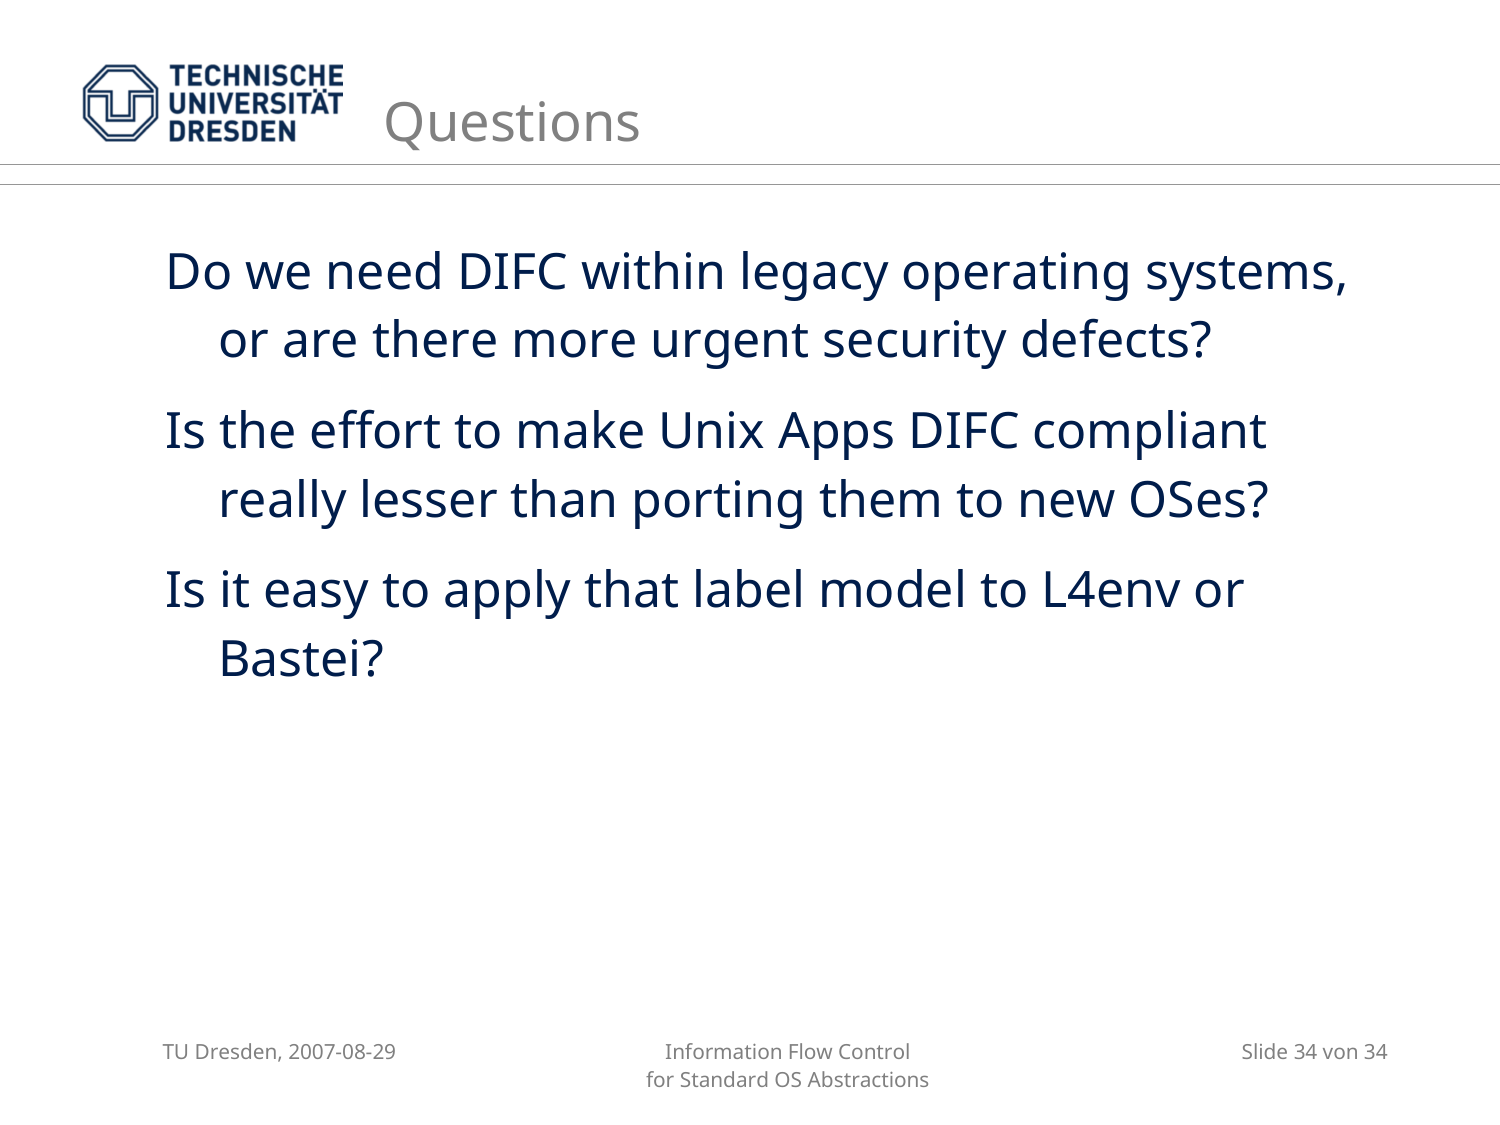

# Questions
Do we need DIFC within legacy operating systems, or are there more urgent security defects?
Is the effort to make Unix Apps DIFC compliant really lesser than porting them to new OSes?
Is it easy to apply that label model to L4env or Bastei?
Presentation Title
34